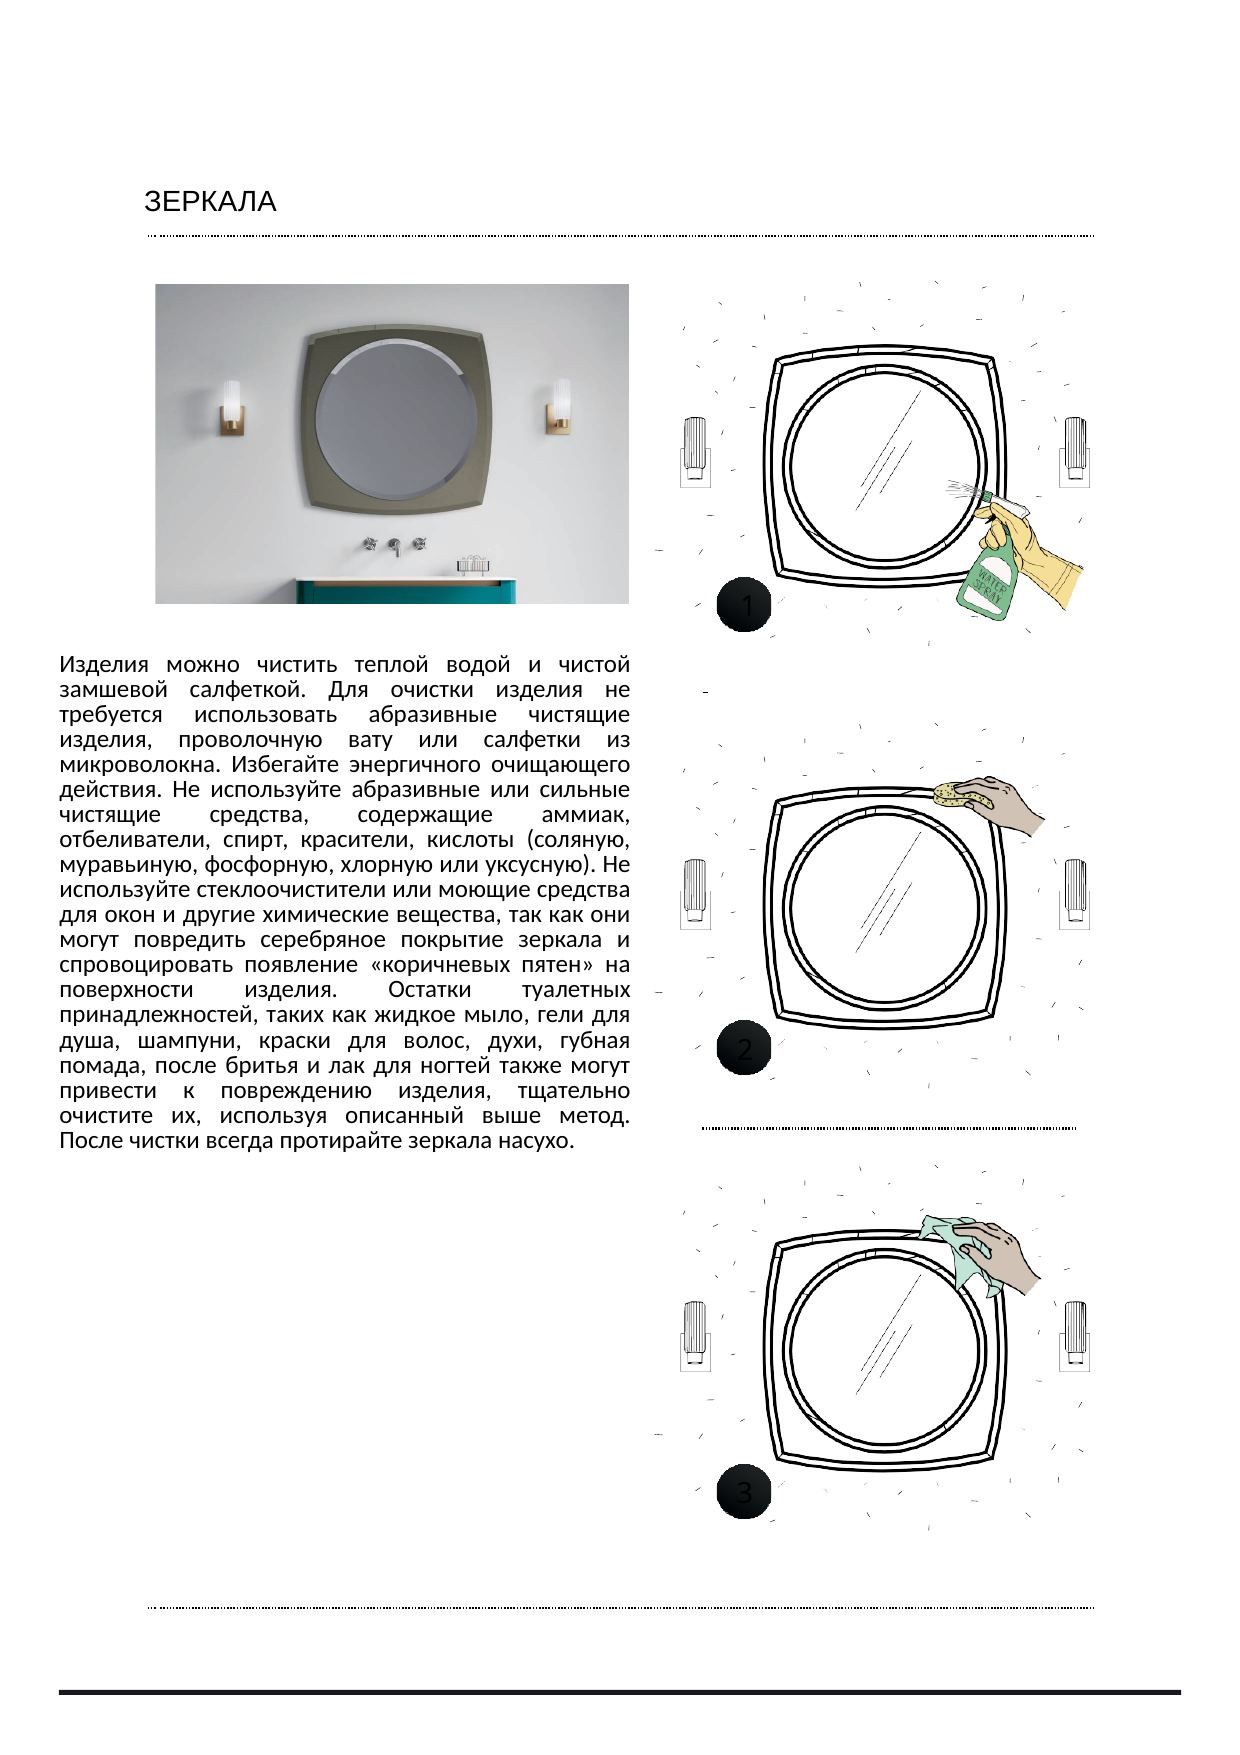

ЗЕРКАЛА
1
Изделия можно чистить теплой водой и чистой замшевой салфеткой. Для очистки изделия не требуется использовать абразивные чистящие изделия, проволочную вату или салфетки из микроволокна. Избегайте энергичного очищающего действия. Не используйте абразивные или сильные чистящие средства, содержащие аммиак, отбеливатели, спирт, красители, кислоты (соляную, муравьиную, фосфорную, хлорную или уксусную). Не используйте стеклоочистители или моющие средства для окон и другие химические вещества, так как они могут повредить серебряное покрытие зеркала и спровоцировать появление «коричневых пятен» на поверхности изделия. Остатки туалетных принадлежностей, таких как жидкое мыло, гели для душа, шампуни, краски для волос, духи, губная помада, после бритья и лак для ногтей также могут привести к повреждению изделия, тщательно очистите их, используя описанный выше метод. После чистки всегда протирайте зеркала насухо.
2
3